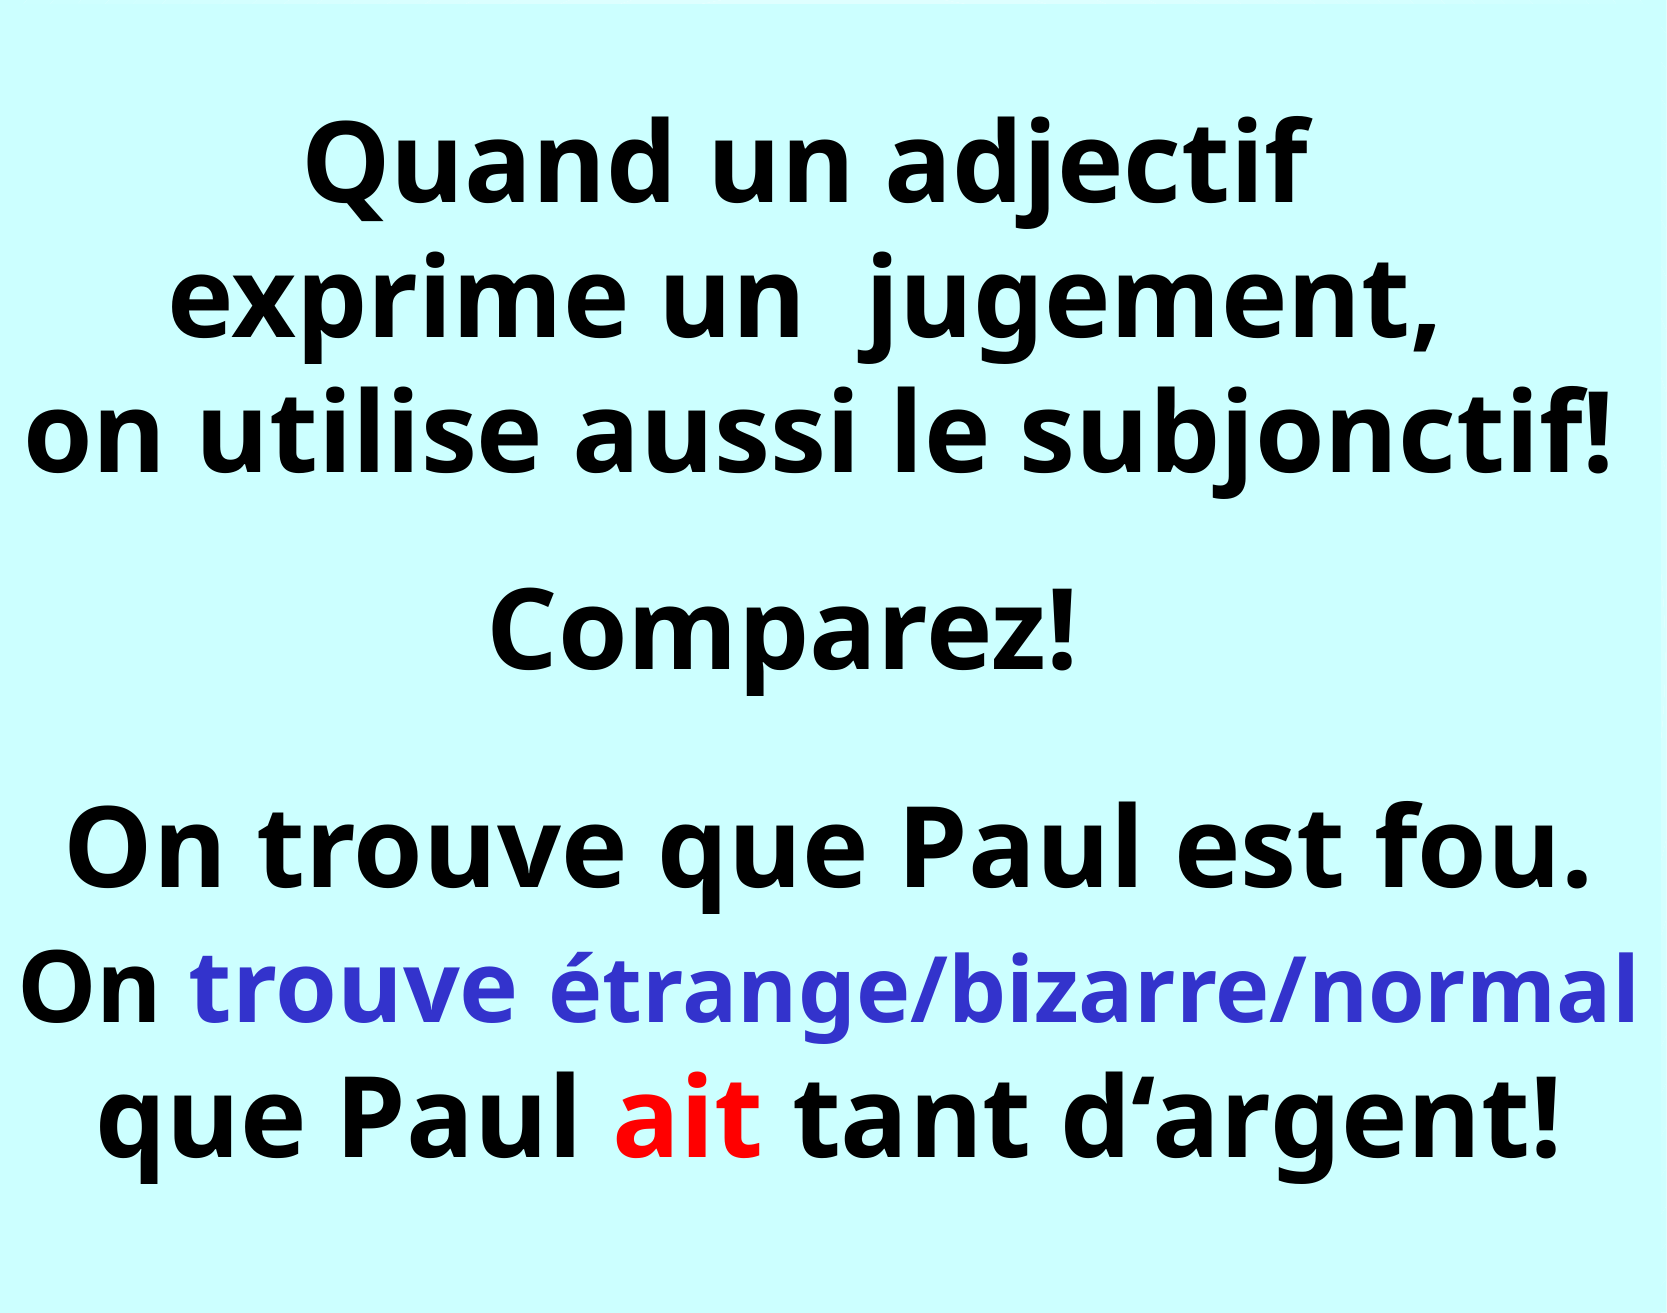

Les expressions impersonnels ou
 exprimant un jugement
Quand un adjectif
exprime un jugement,
on utilise aussi le subjonctif!
il (ne) faut (pas)
il est (im)possible
il est nécessaire
il est (mal)heureux
il est urgent
il est PEU probable
il est regrettable
il est incroyable
il est temps
il est absurde
c‘est / il est (dés)agréable
c‘est / il est dommage ......
ATTENTION
on dit
Il est probable
qu‘il viendra!

indicatif
que/qu‘
Comparez!
PEU
On trouve que Paul est fou.
On trouve étrange/bizarre/normal
que Paul ait tant d‘argent!